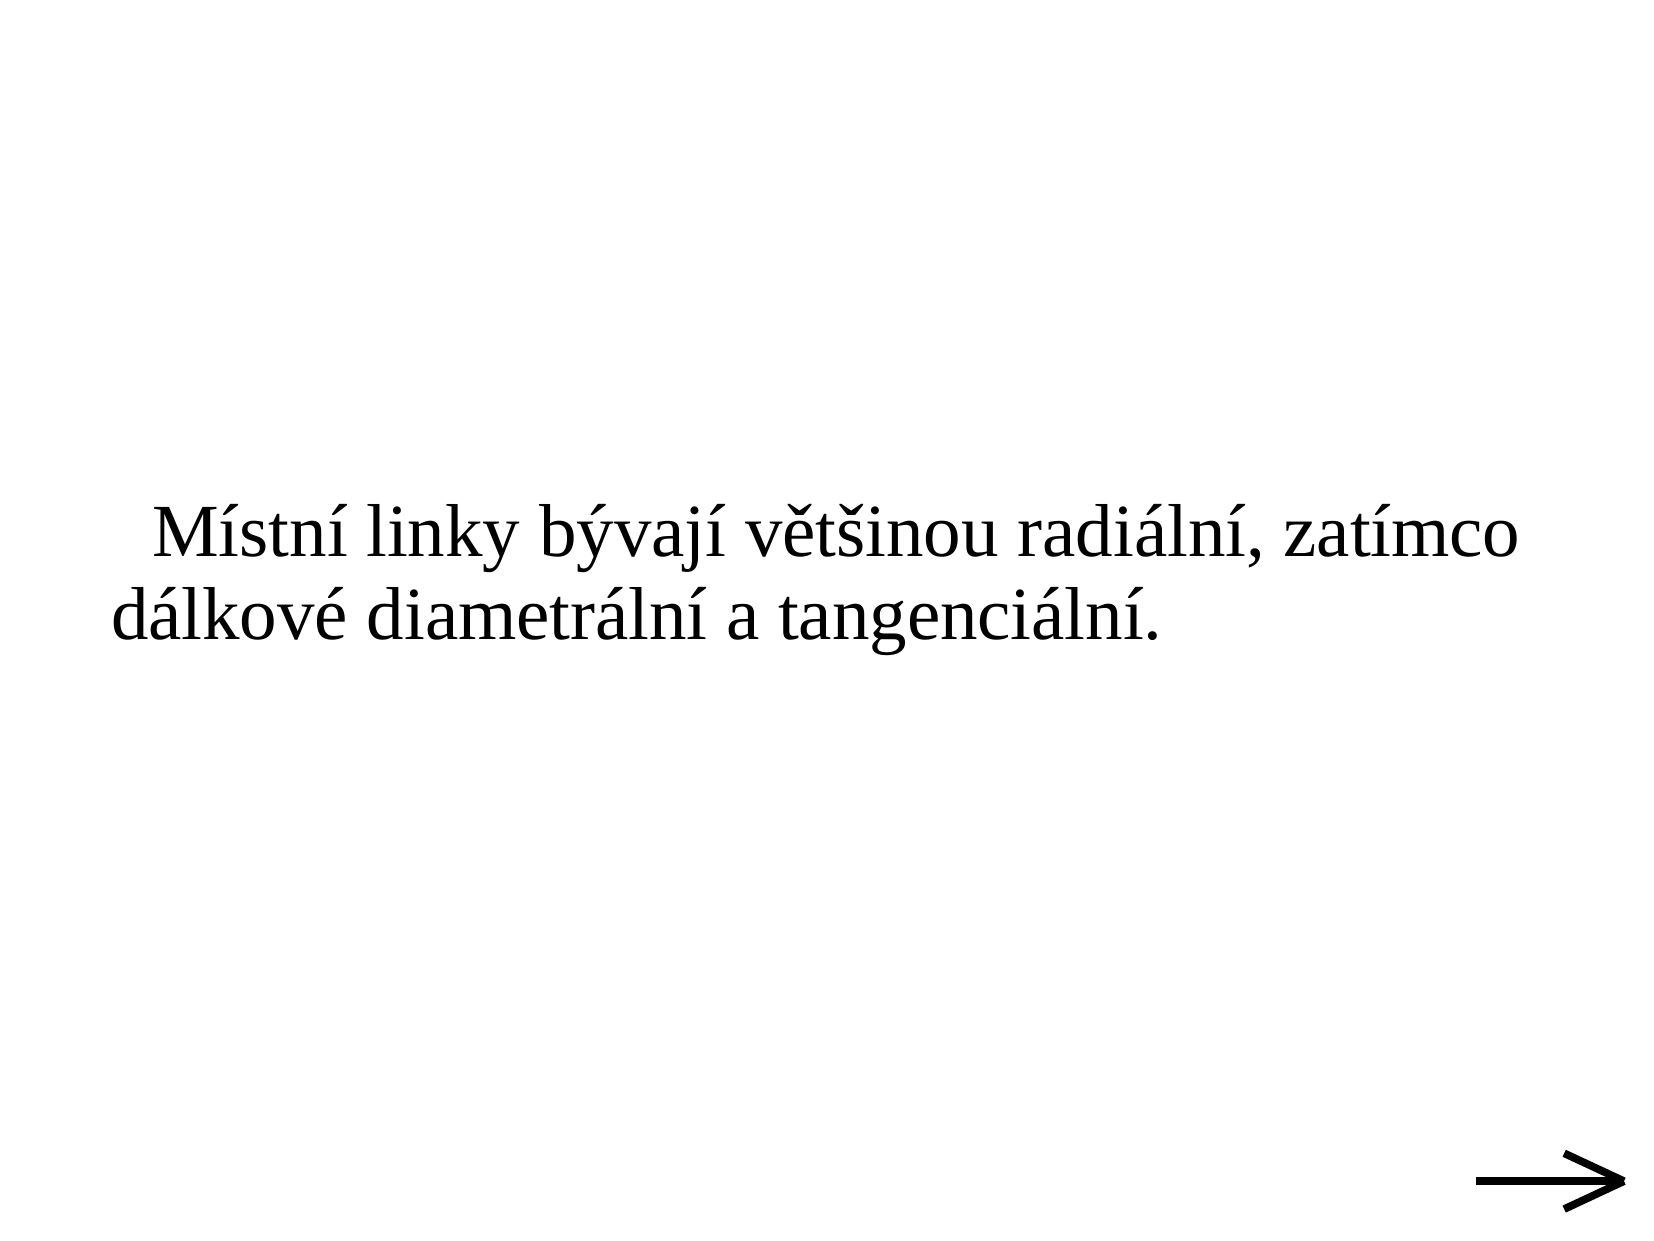

Místní linky bývají většinou radiální, zatímco dálkové diametrální a tangenciální.